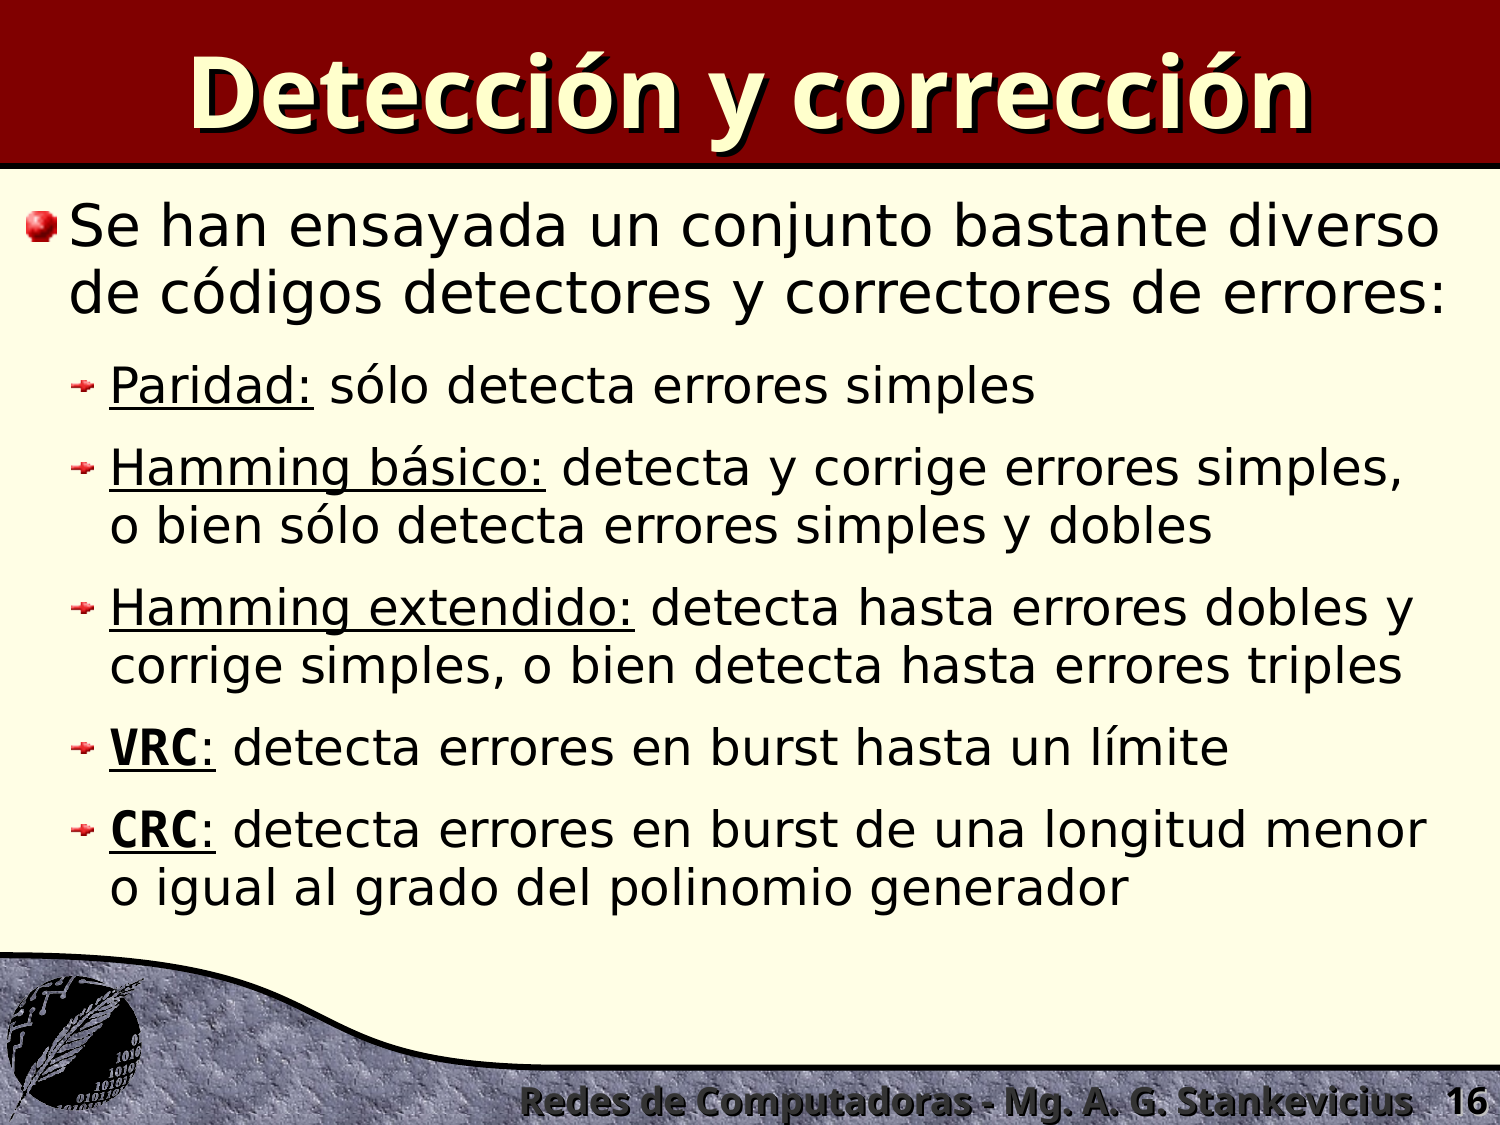

# Detección y corrección
Se han ensayada un conjunto bastante diverso de códigos detectores y correctores de errores:
Paridad: sólo detecta errores simples
Hamming básico: detecta y corrige errores simples,
o bien sólo detecta errores simples y dobles
Hamming extendido: detecta hasta errores dobles y corrige simples, o bien detecta hasta errores triples
VRC: detecta errores en burst hasta un límite
CRC: detecta errores en burst de una longitud menor
o igual al grado del polinomio generador
16